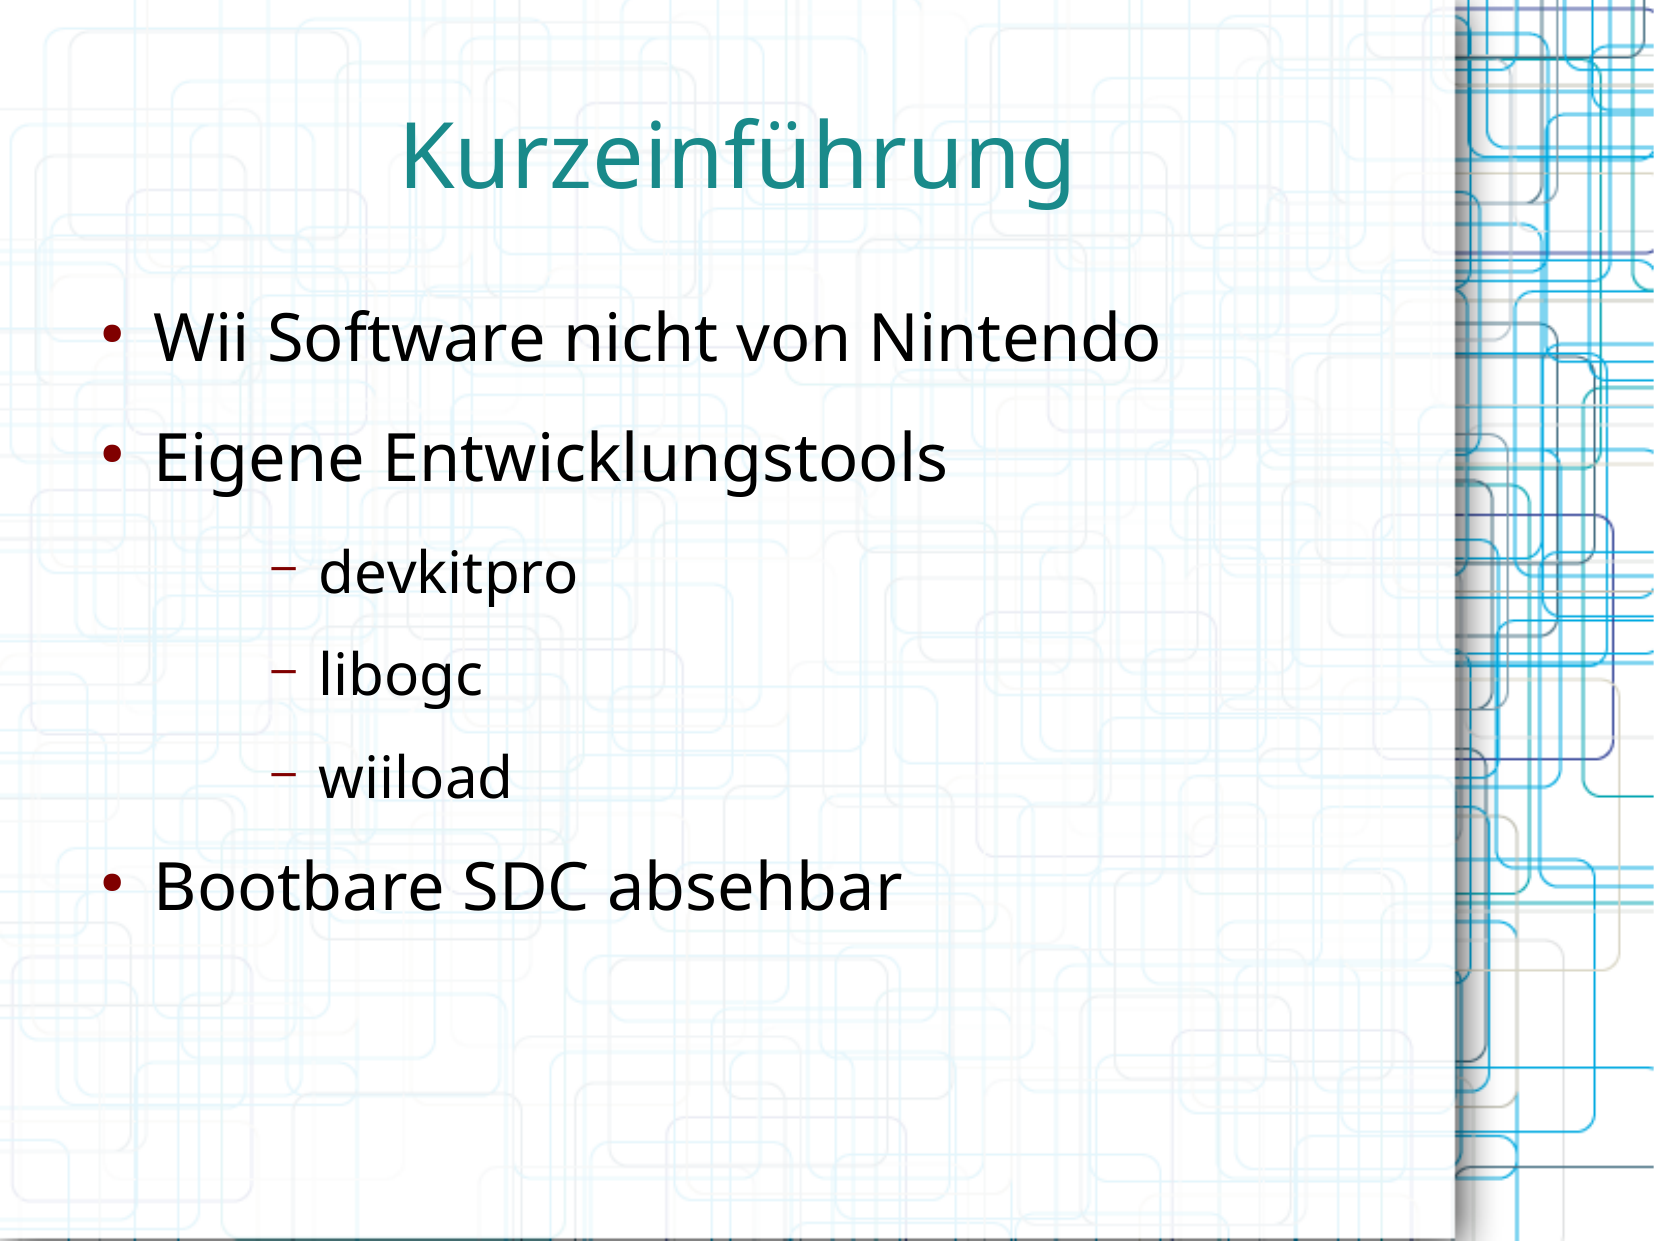

# Kurzeinführung
Wii Software nicht von Nintendo
Eigene Entwicklungstools
devkitpro
libogc
wiiload
Bootbare SDC absehbar